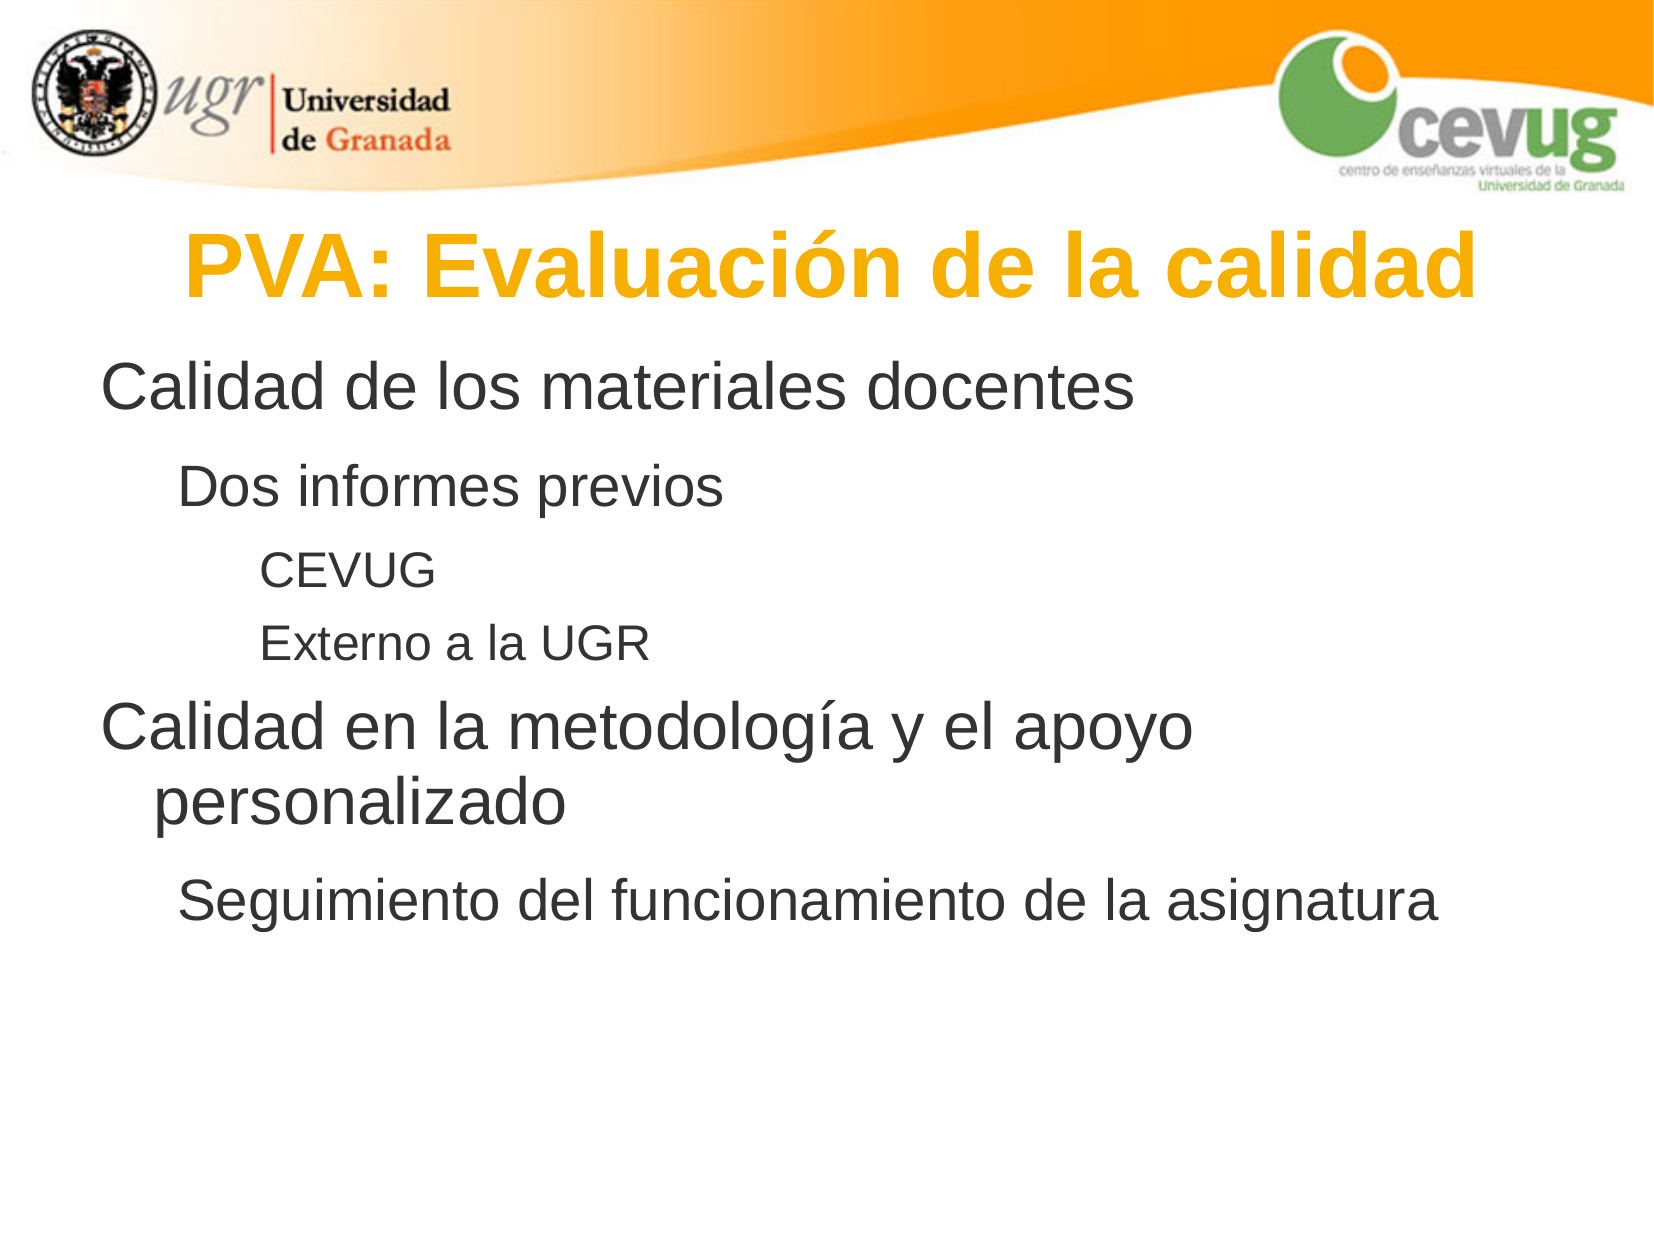

# PVA: Evaluación de la calidad
Calidad de los materiales docentes
Dos informes previos
CEVUG
Externo a la UGR
Calidad en la metodología y el apoyo personalizado
Seguimiento del funcionamiento de la asignatura